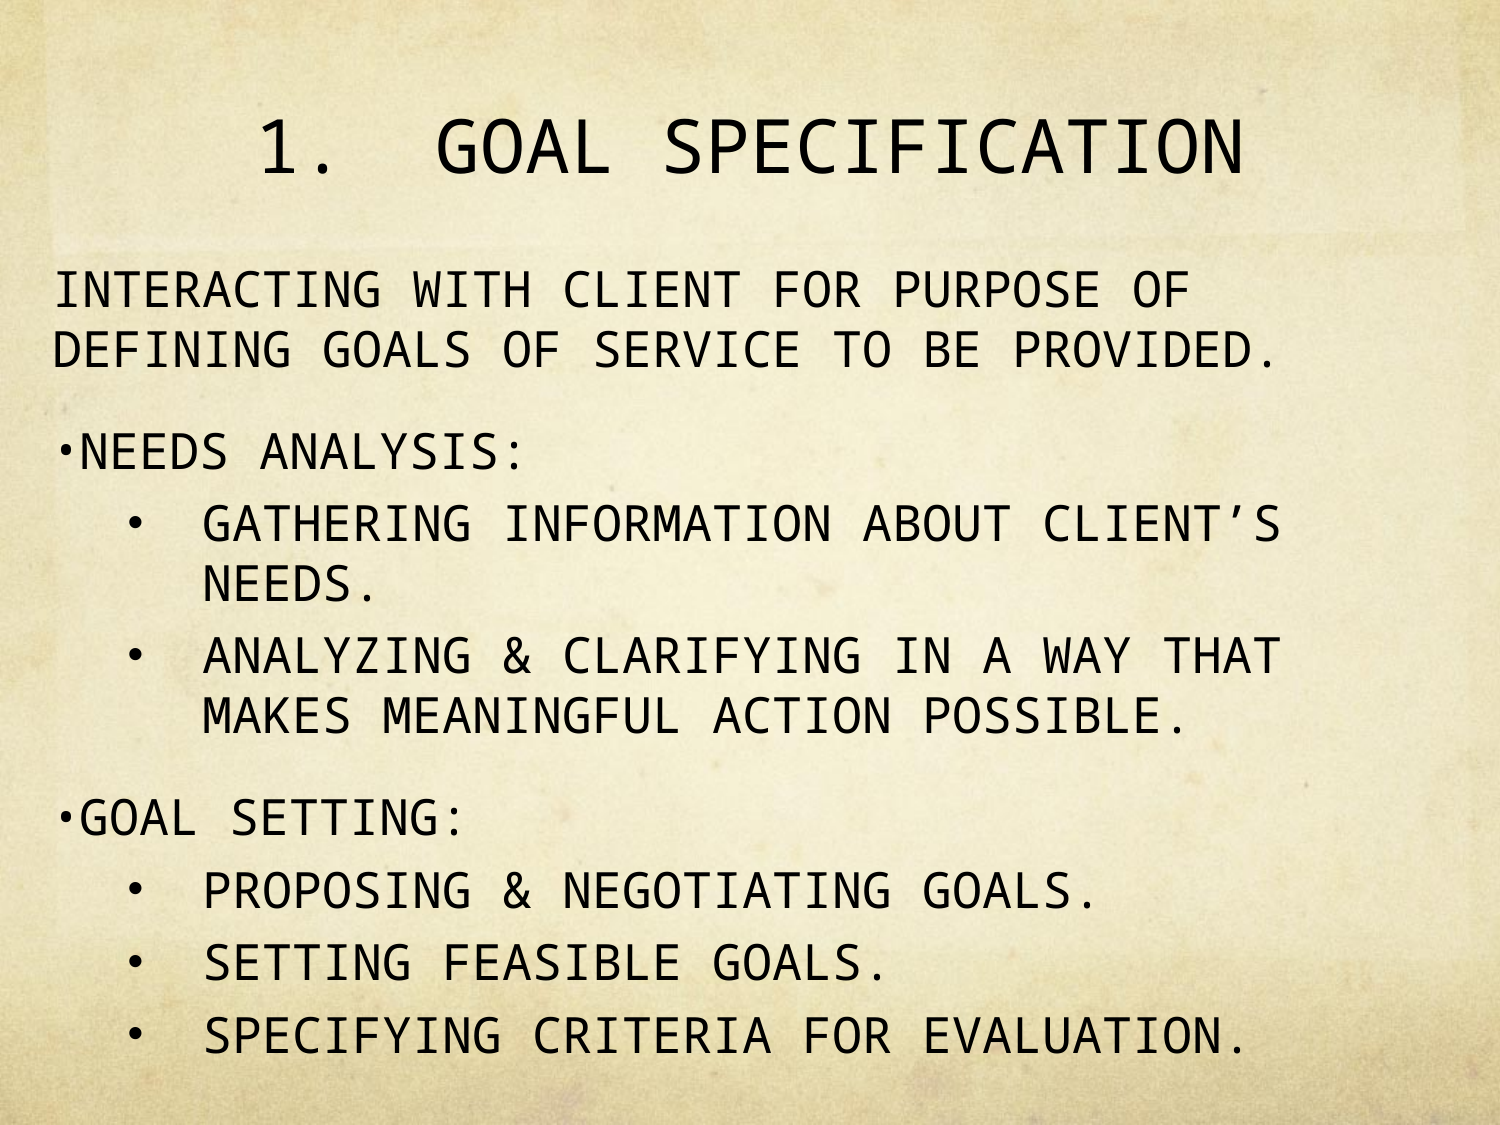

# 1. GOAL SPECIFICATION
INTERACTING WITH CLIENT FOR PURPOSE OF DEFINING GOALS OF SERVICE TO BE PROVIDED.
NEEDS ANALYSIS:
GATHERING INFORMATION ABOUT CLIENT’S NEEDS.
ANALYZING & CLARIFYING IN A WAY THAT MAKES MEANINGFUL ACTION POSSIBLE.
GOAL SETTING:
PROPOSING & NEGOTIATING GOALS.
SETTING FEASIBLE GOALS.
SPECIFYING CRITERIA FOR EVALUATION.